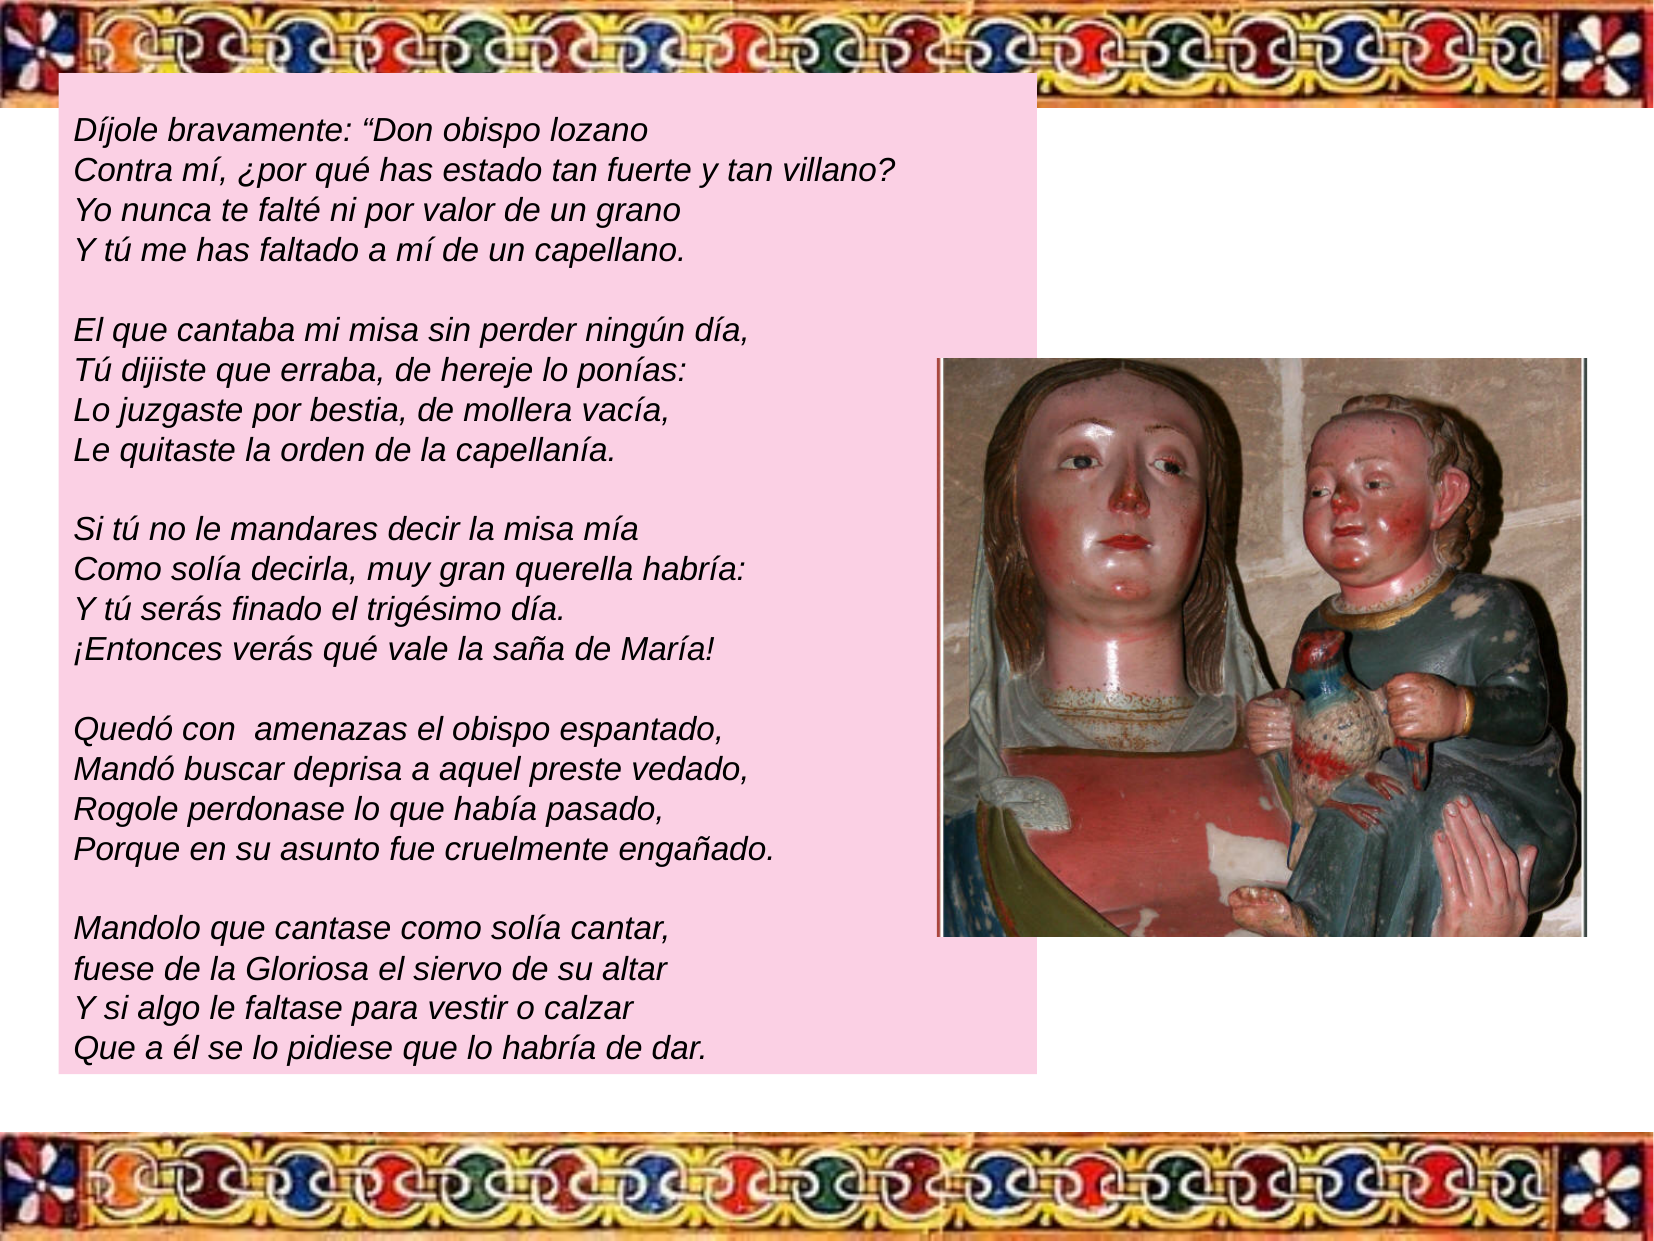

Díjole bravamente: “Don obispo lozano
Contra mí, ¿por qué has estado tan fuerte y tan villano?
Yo nunca te falté ni por valor de un grano
Y tú me has faltado a mí de un capellano.
El que cantaba mi misa sin perder ningún día,
Tú dijiste que erraba, de hereje lo ponías:
Lo juzgaste por bestia, de mollera vacía,
Le quitaste la orden de la capellanía.
Si tú no le mandares decir la misa mía
Como solía decirla, muy gran querella habría:
Y tú serás finado el trigésimo día.
¡Entonces verás qué vale la saña de María!
Quedó con amenazas el obispo espantado,
Mandó buscar deprisa a aquel preste vedado,
Rogole perdonase lo que había pasado,
Porque en su asunto fue cruelmente engañado.
Mandolo que cantase como solía cantar,
fuese de la Gloriosa el siervo de su altar
Y si algo le faltase para vestir o calzar
Que a él se lo pidiese que lo habría de dar.